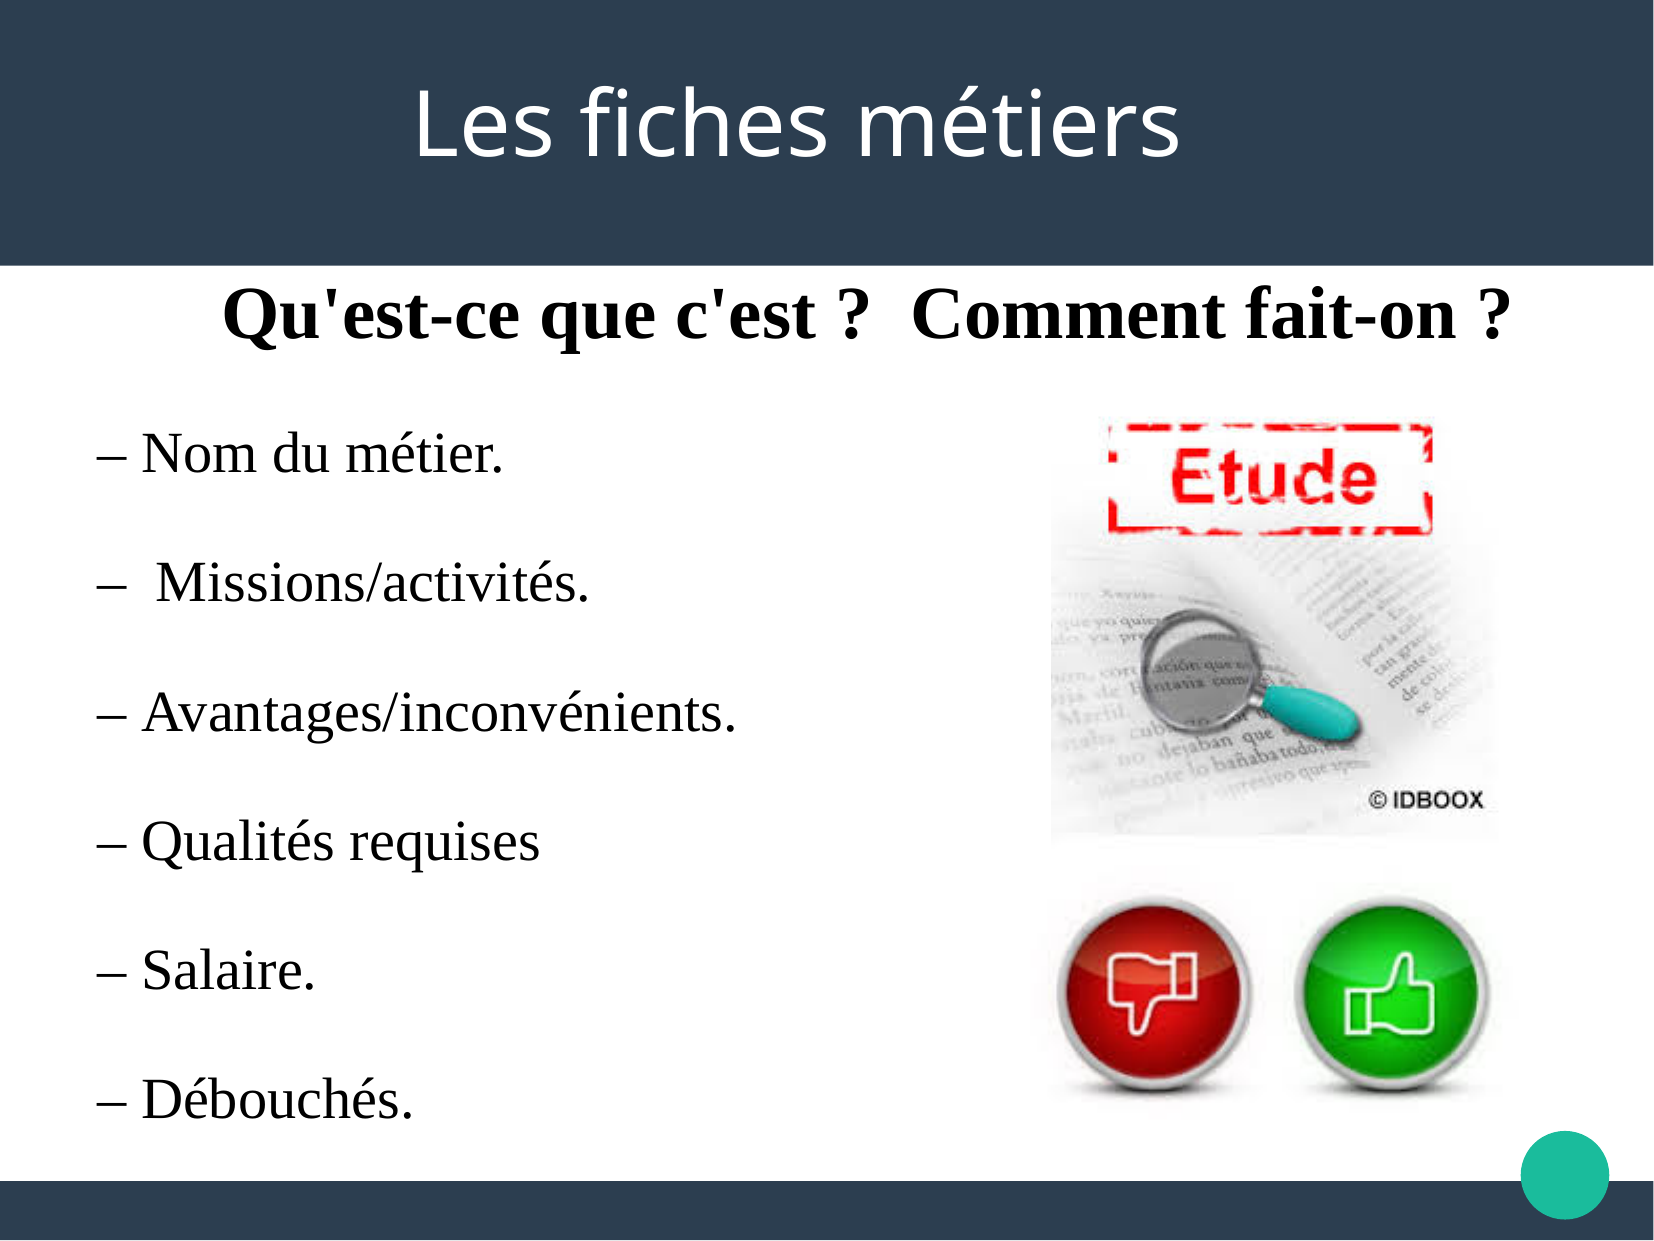

Les fiches métiers
# Qu'est-ce que c'est ? Comment fait-on ?
– Nom du métier.
– Missions/activités.
– Avantages/inconvénients.
– Qualités requises
– Salaire.
– Débouchés.